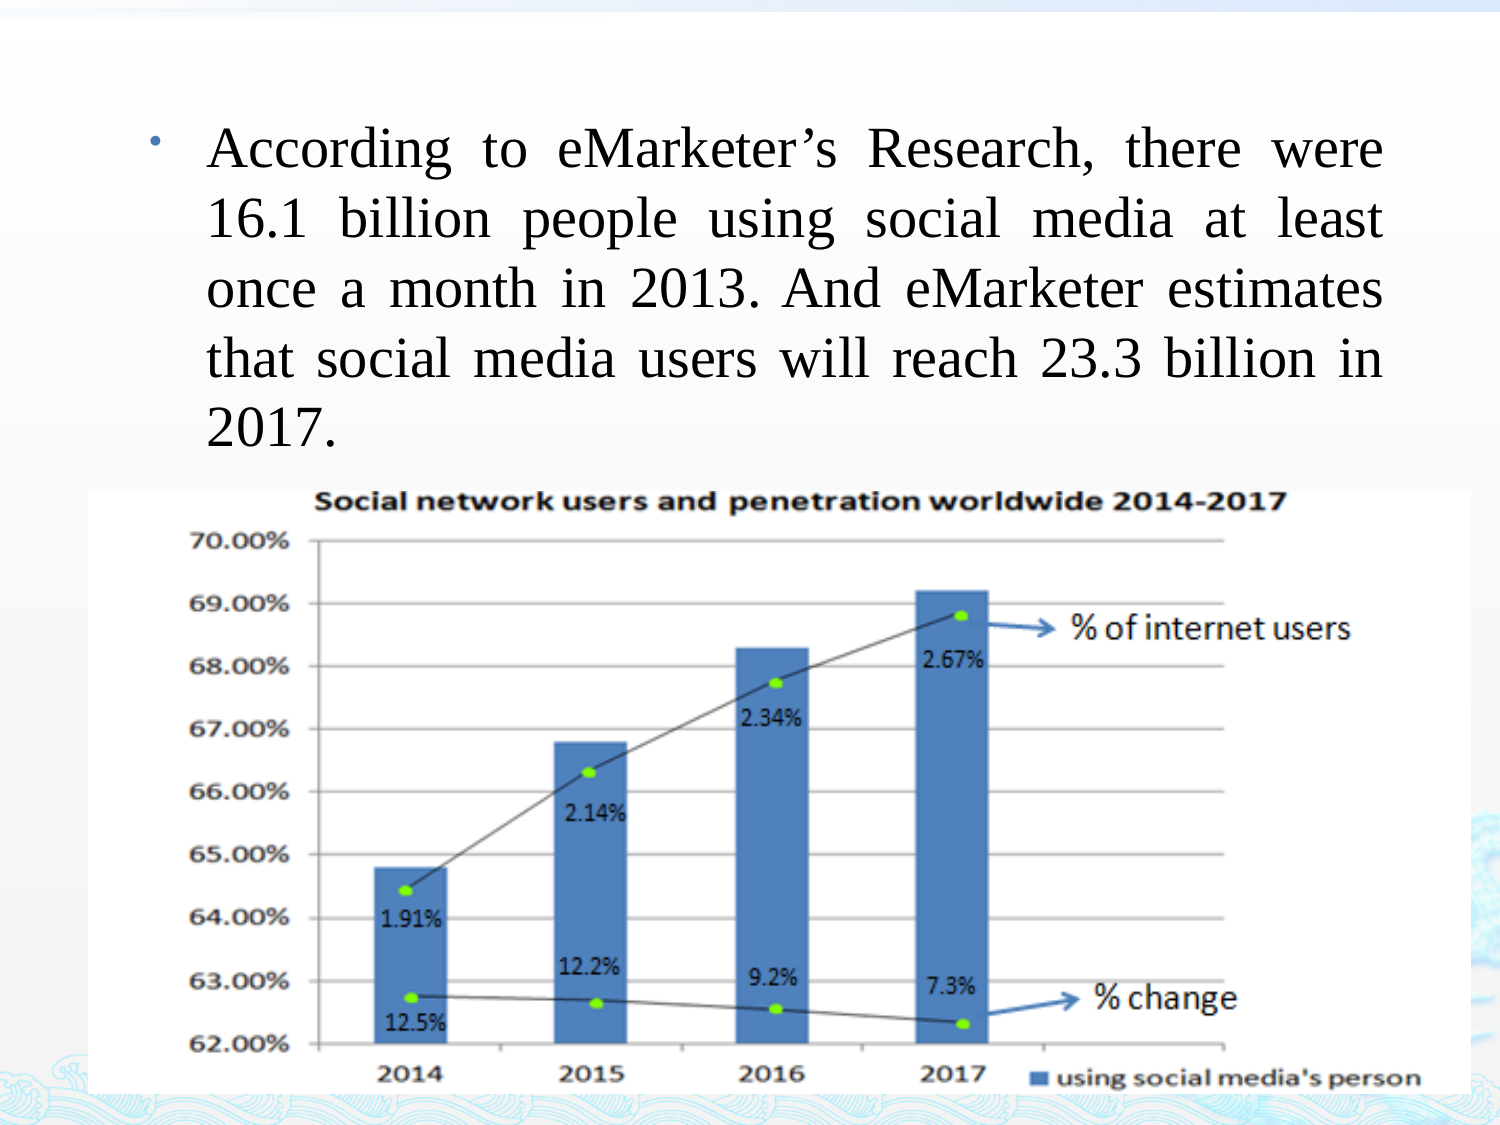

# According to eMarketer’s Research, there were 16.1 billion people using social media at least once a month in 2013. And eMarketer estimates that social media users will reach 23.3 billion in 2017.